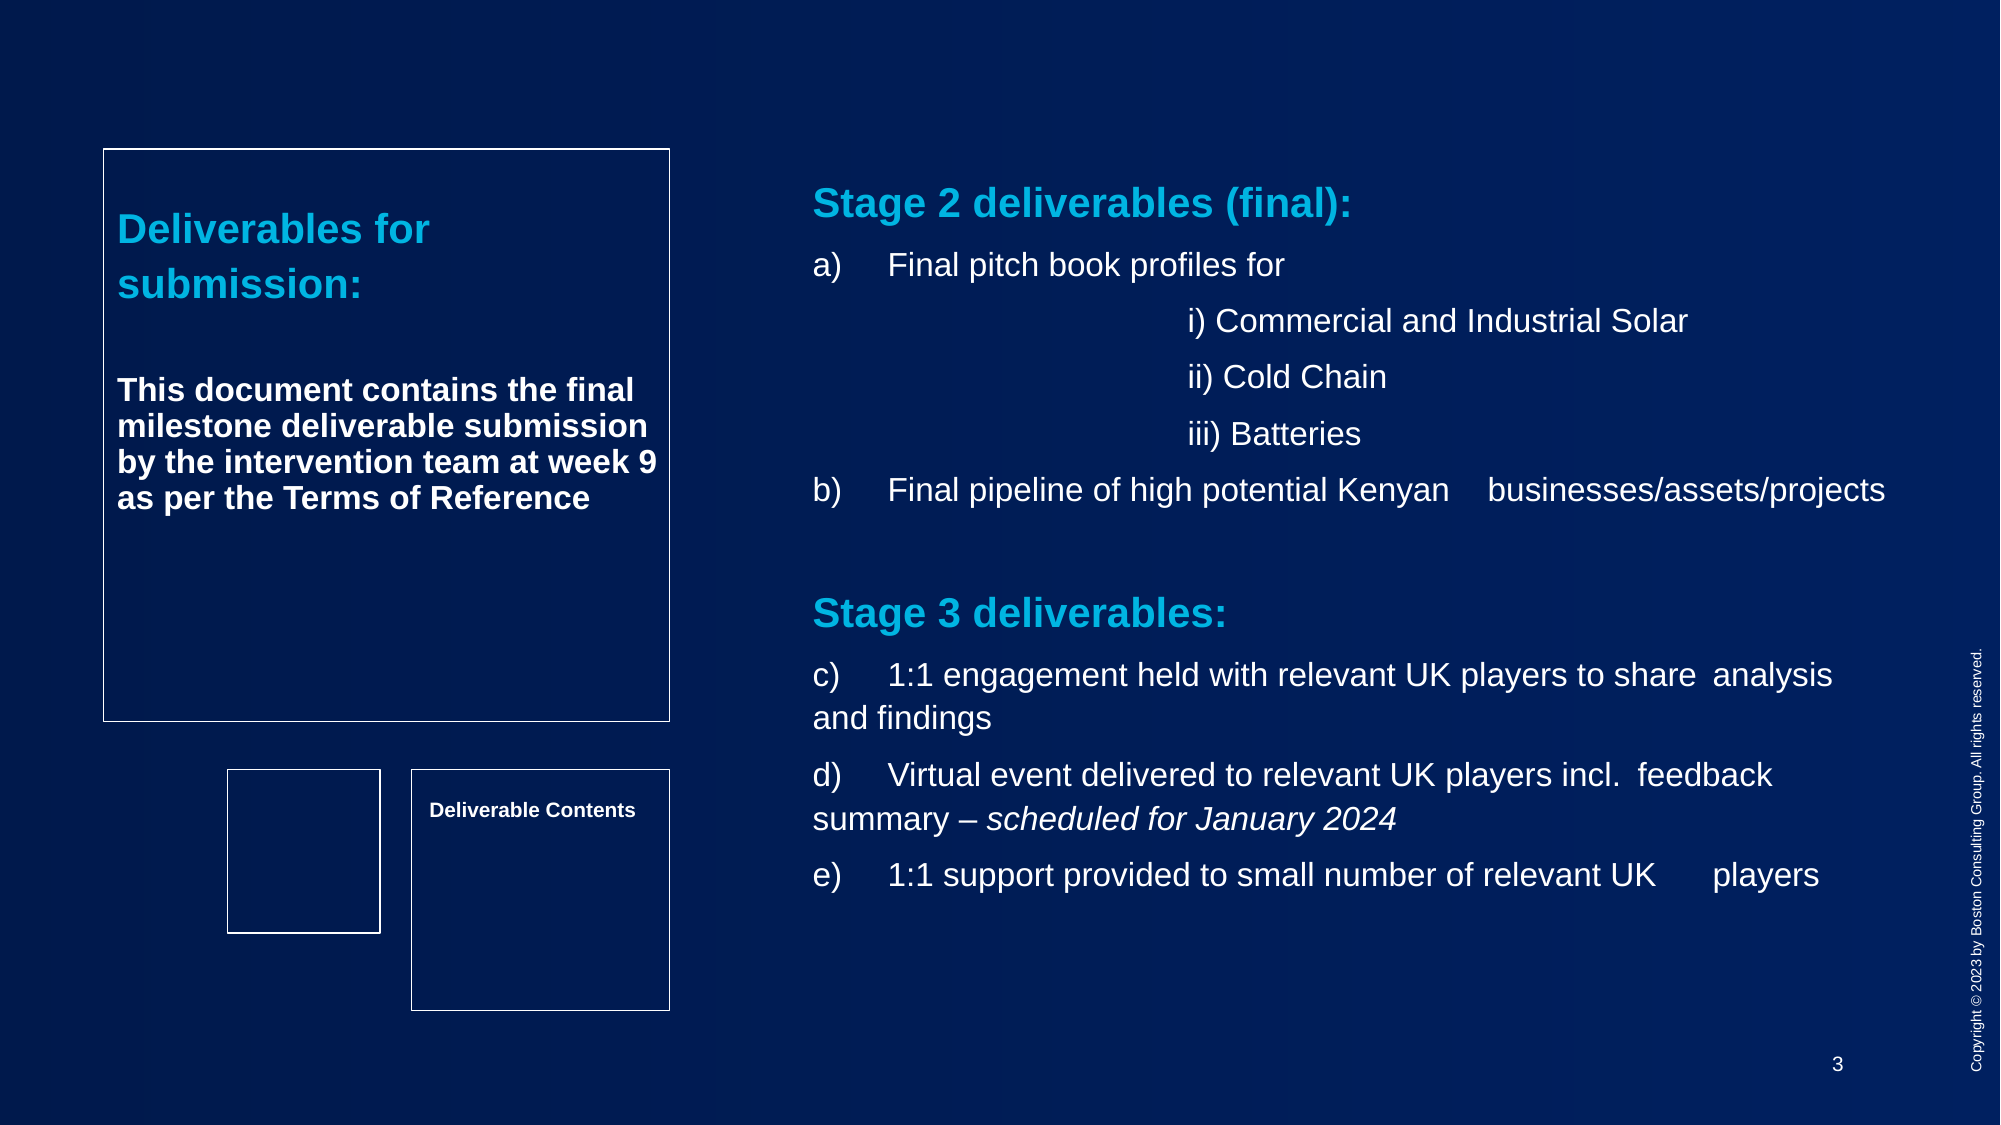

Stage 2 deliverables (final):
a)	Final pitch book profiles for
	i) Commercial and Industrial Solar
	ii) Cold Chain
	iii) Batteries
b)	Final pipeline of high potential Kenyan 	businesses/assets/projects
Stage 3 deliverables:
c)	1:1 engagement held with relevant UK players to share 	analysis and findings
d)	Virtual event delivered to relevant UK players incl. 	feedback 	summary – scheduled for January 2024
e)	1:1 support provided to small number of relevant UK 	players
Deliverables for submission:
This document contains the final milestone deliverable submission by the intervention team at week 9 as per the Terms of Reference
Deliverable Contents